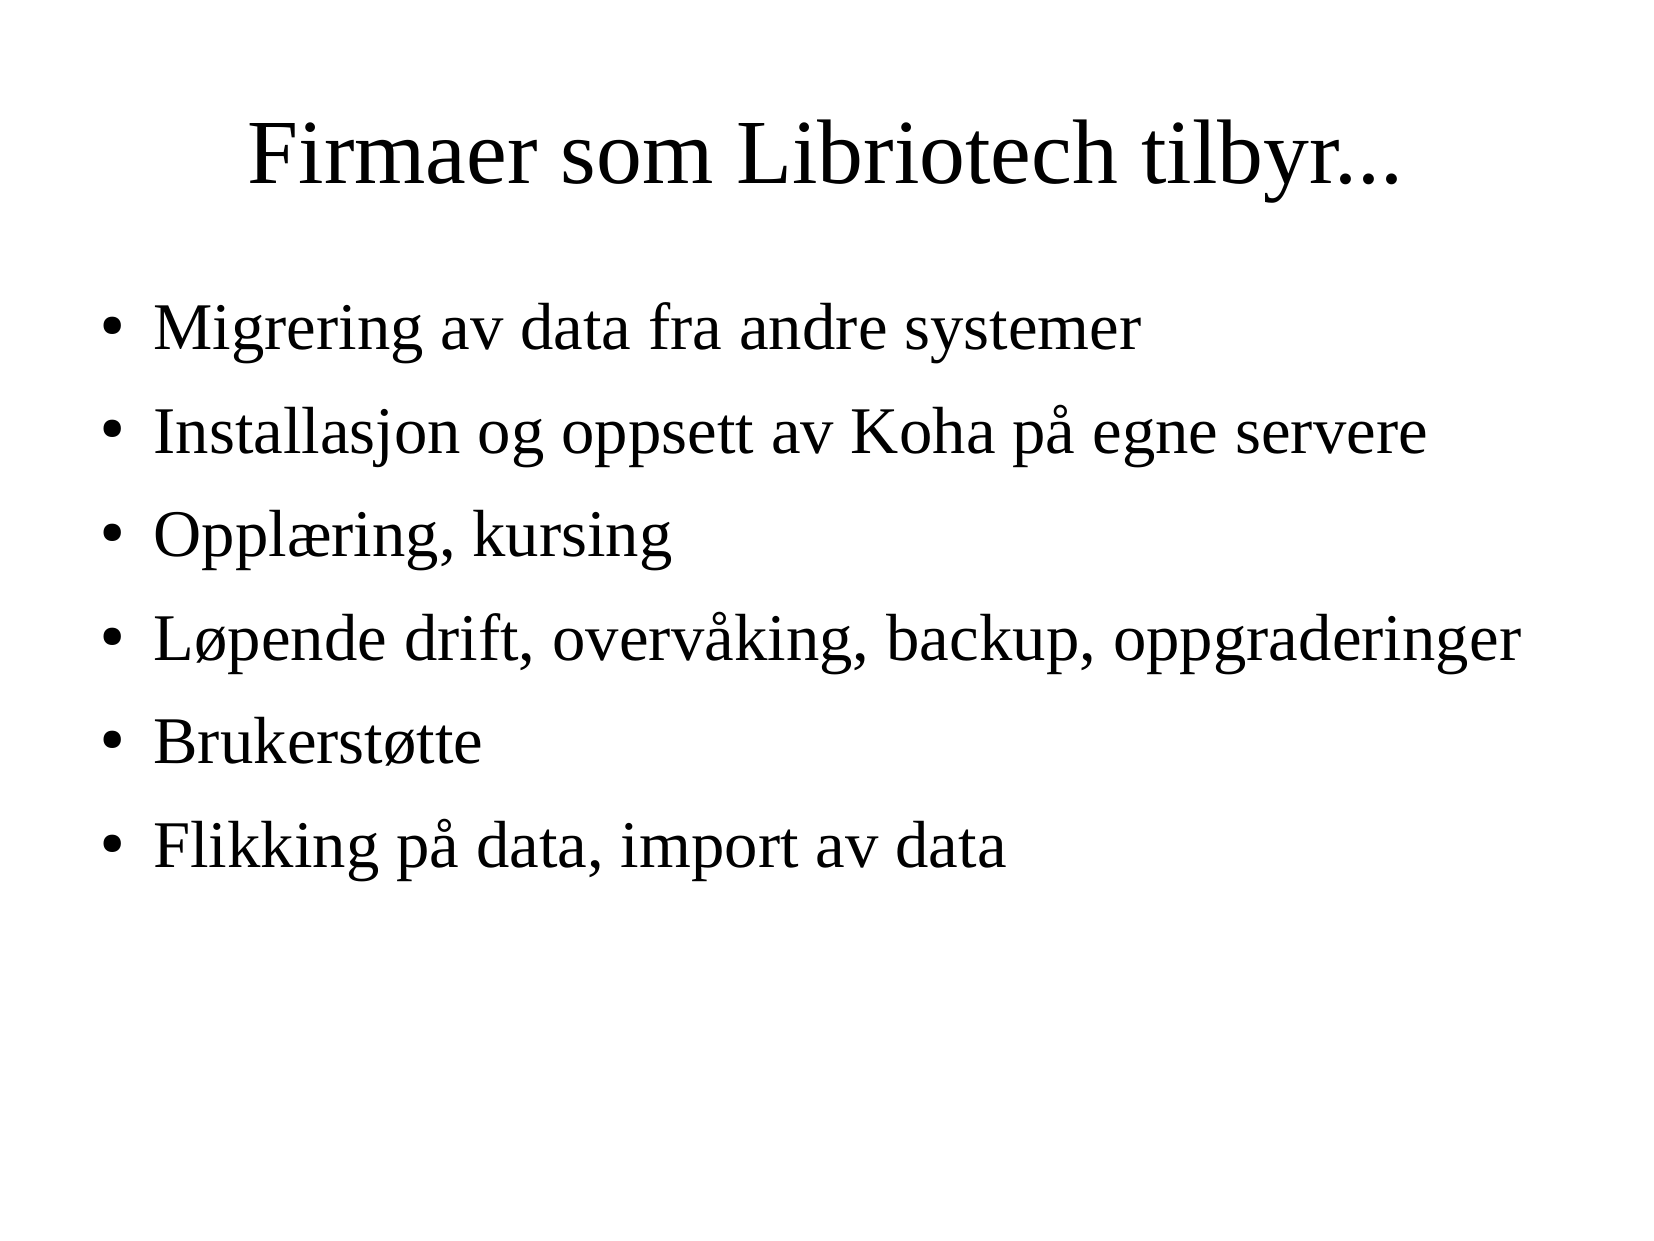

# Firmaer som Libriotech tilbyr...
Migrering av data fra andre systemer
Installasjon og oppsett av Koha på egne servere
Opplæring, kursing
Løpende drift, overvåking, backup, oppgraderinger
Brukerstøtte
Flikking på data, import av data